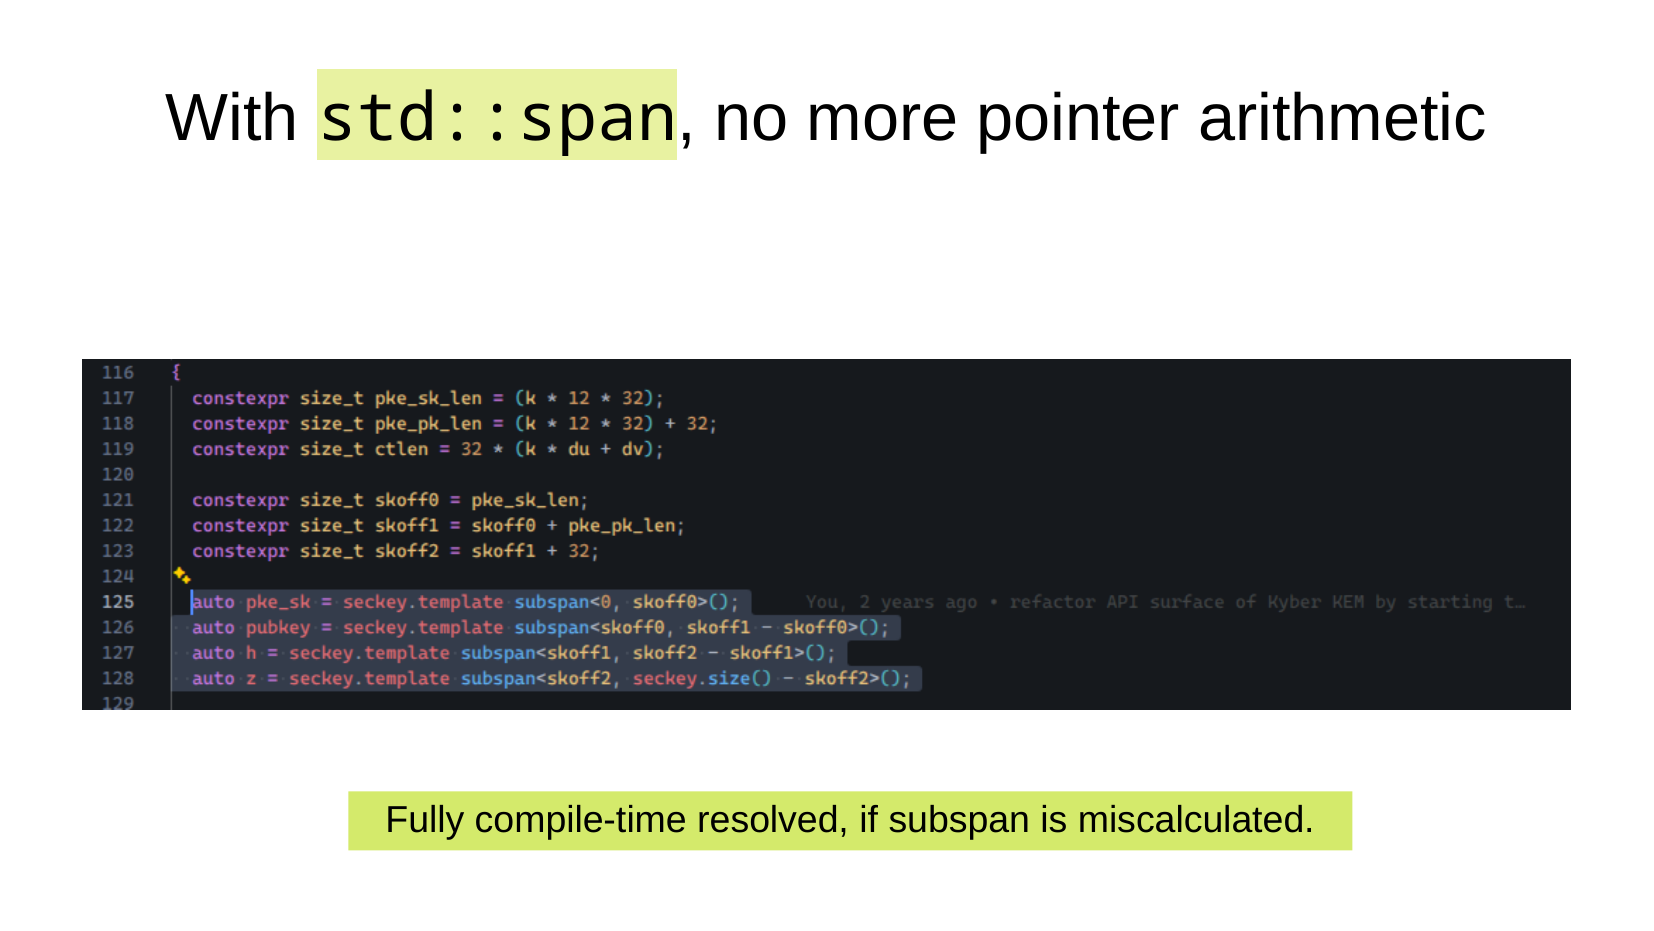

# With std::span, no more pointer arithmetic
Fully compile-time resolved, if subspan is miscalculated.